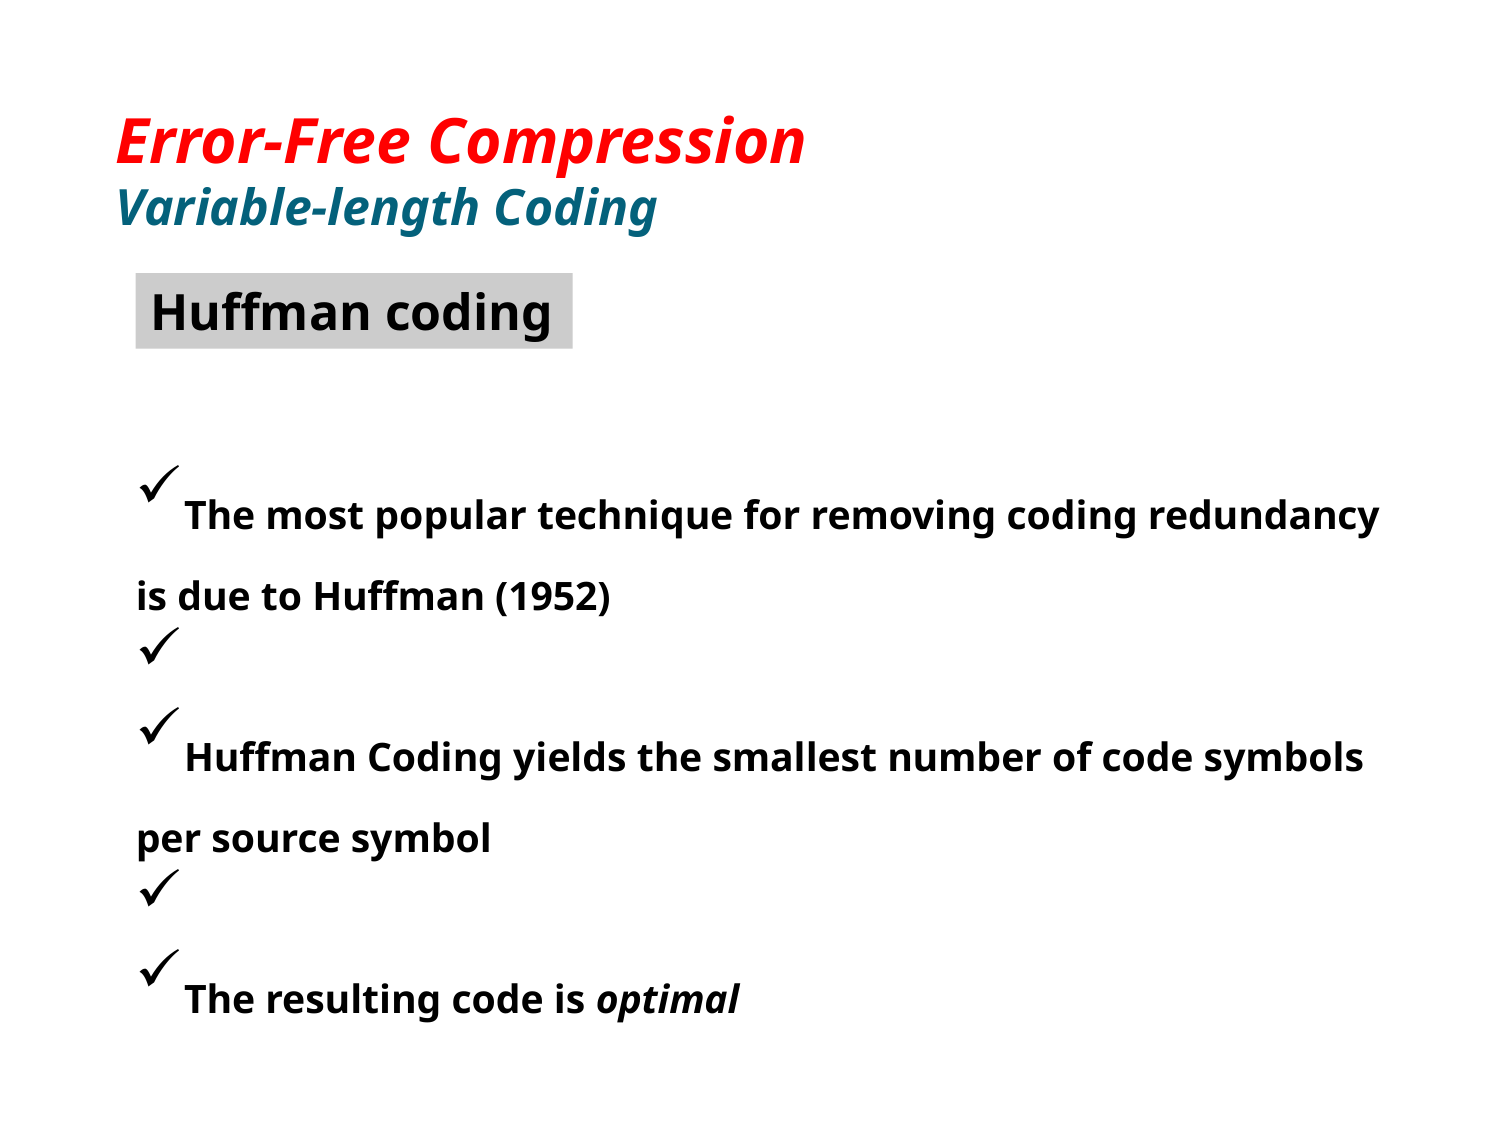

Error-Free Compression
Variable-length Coding
Huffman coding
The most popular technique for removing coding redundancy is due to Huffman (1952)
Huffman Coding yields the smallest number of code symbols per source symbol
The resulting code is optimal